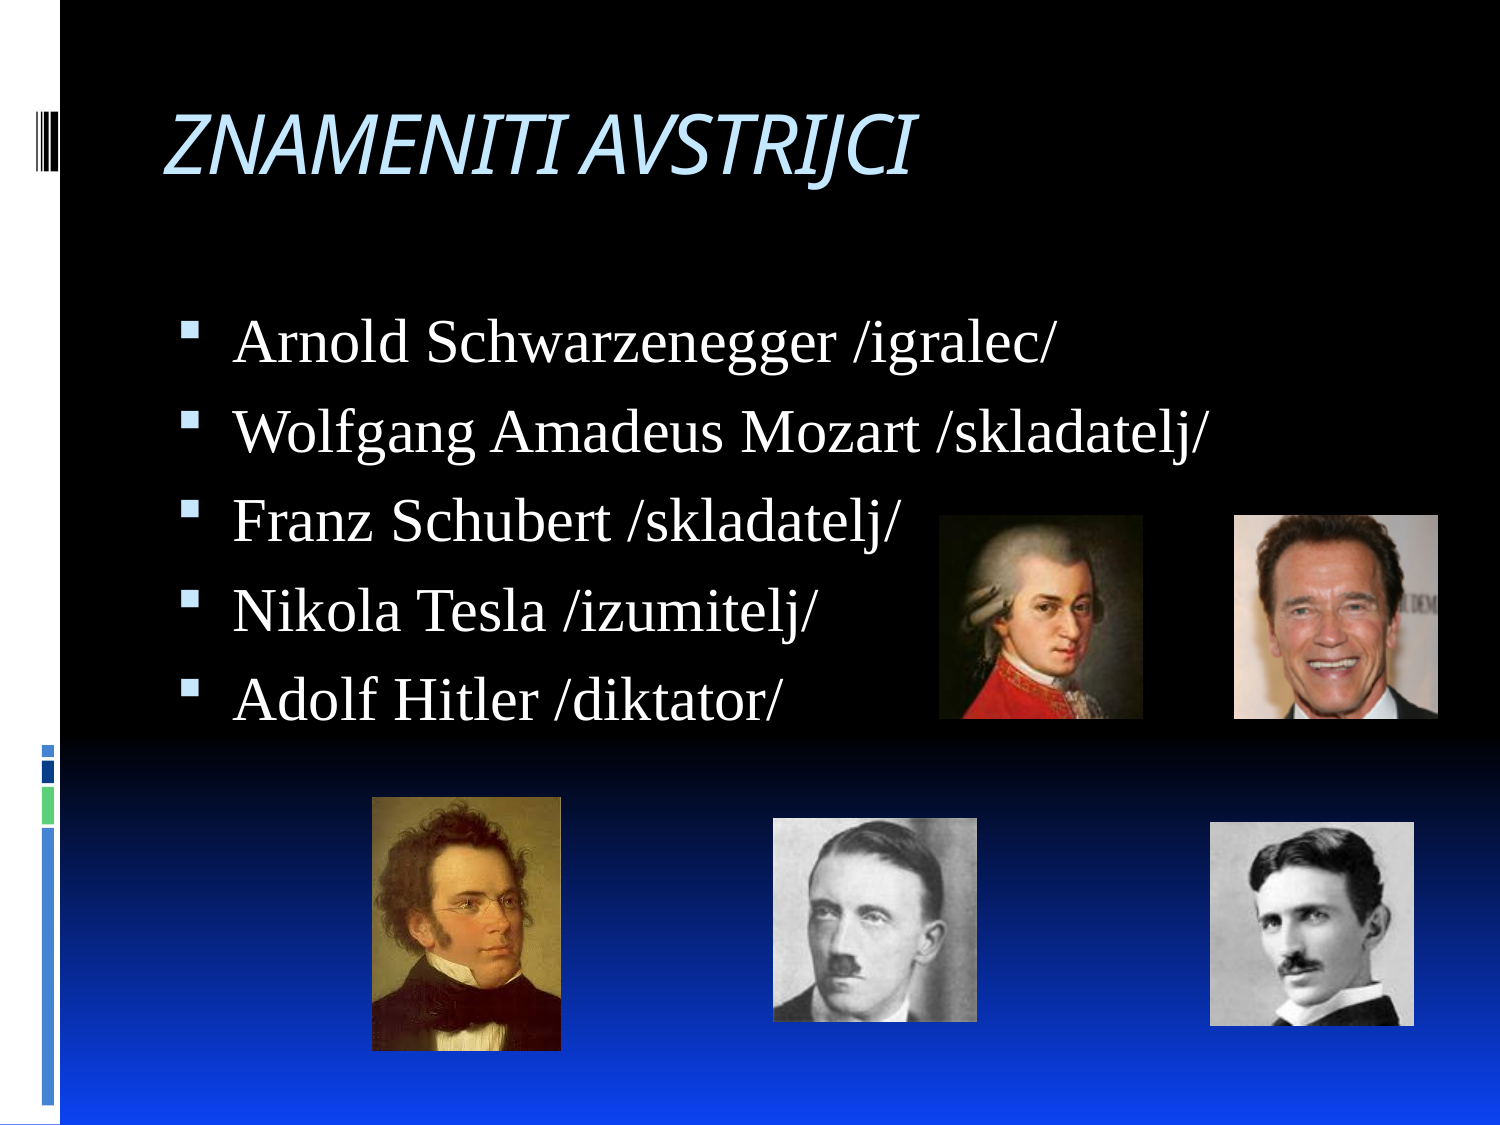

# ZNAMENITI AVSTRIJCI
Arnold Schwarzenegger /igralec/
Wolfgang Amadeus Mozart /skladatelj/
Franz Schubert /skladatelj/
Nikola Tesla /izumitelj/
Adolf Hitler /diktator/